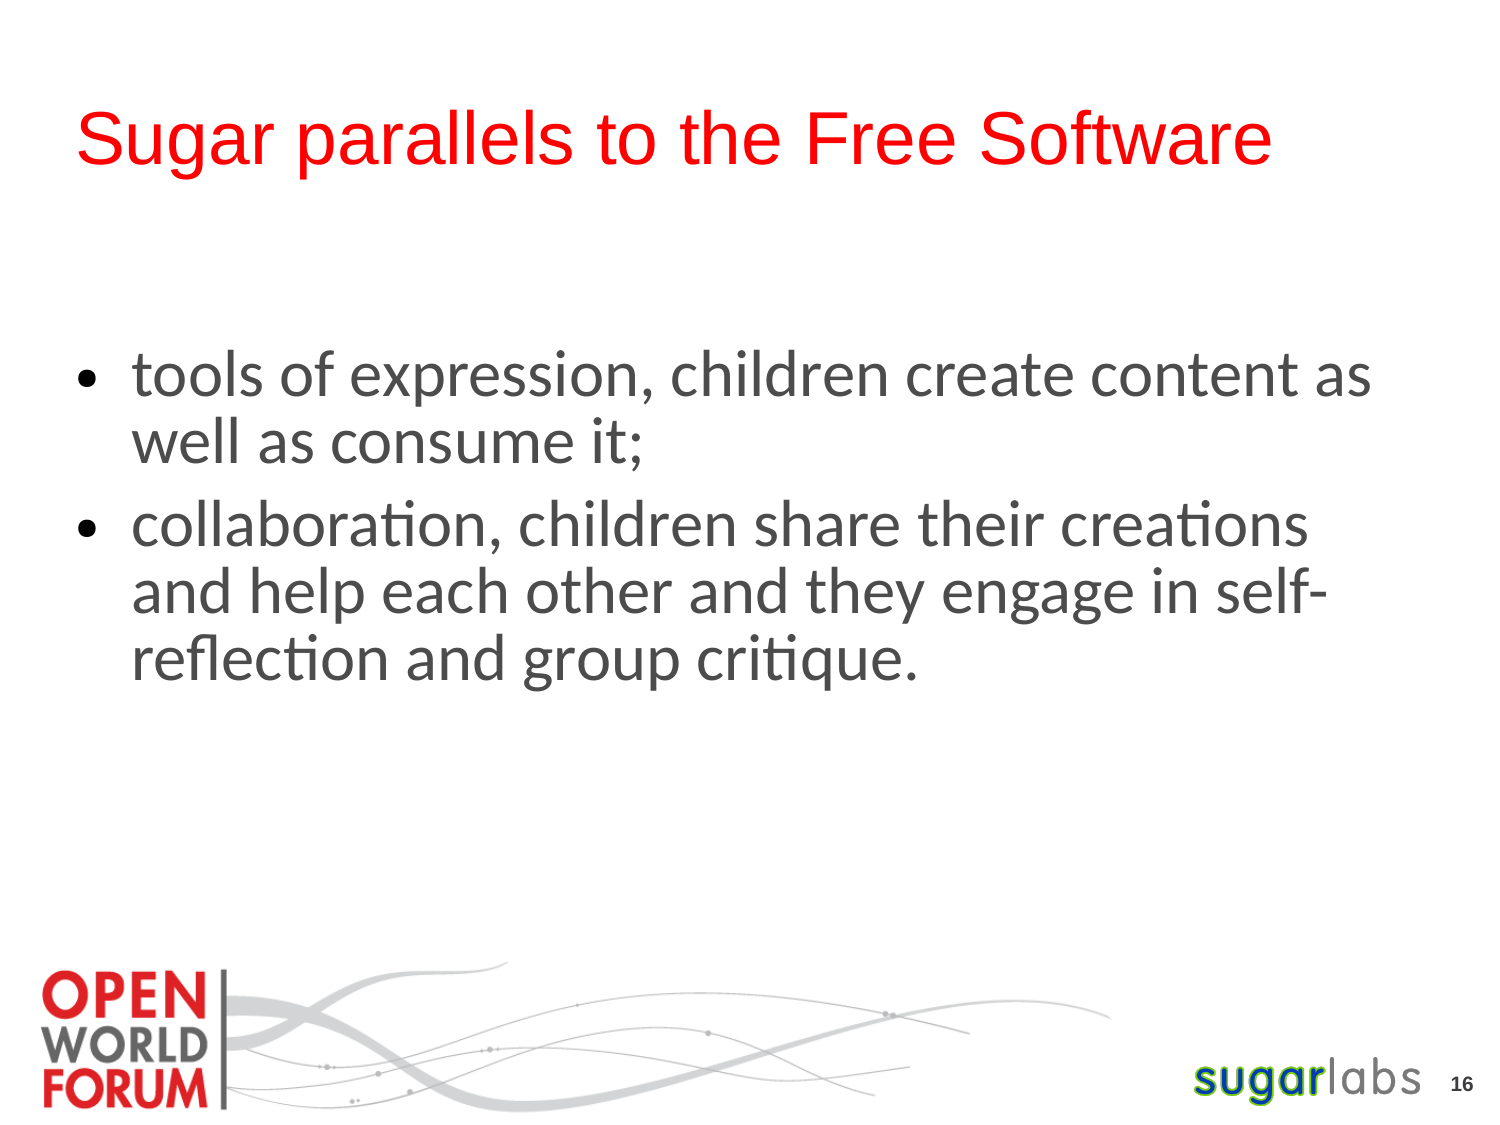

# Sugar parallels to the Free Software
tools of expression, children create content as well as consume it;
collaboration, children share their creations and help each other and they engage in self-reflection and group critique.
16